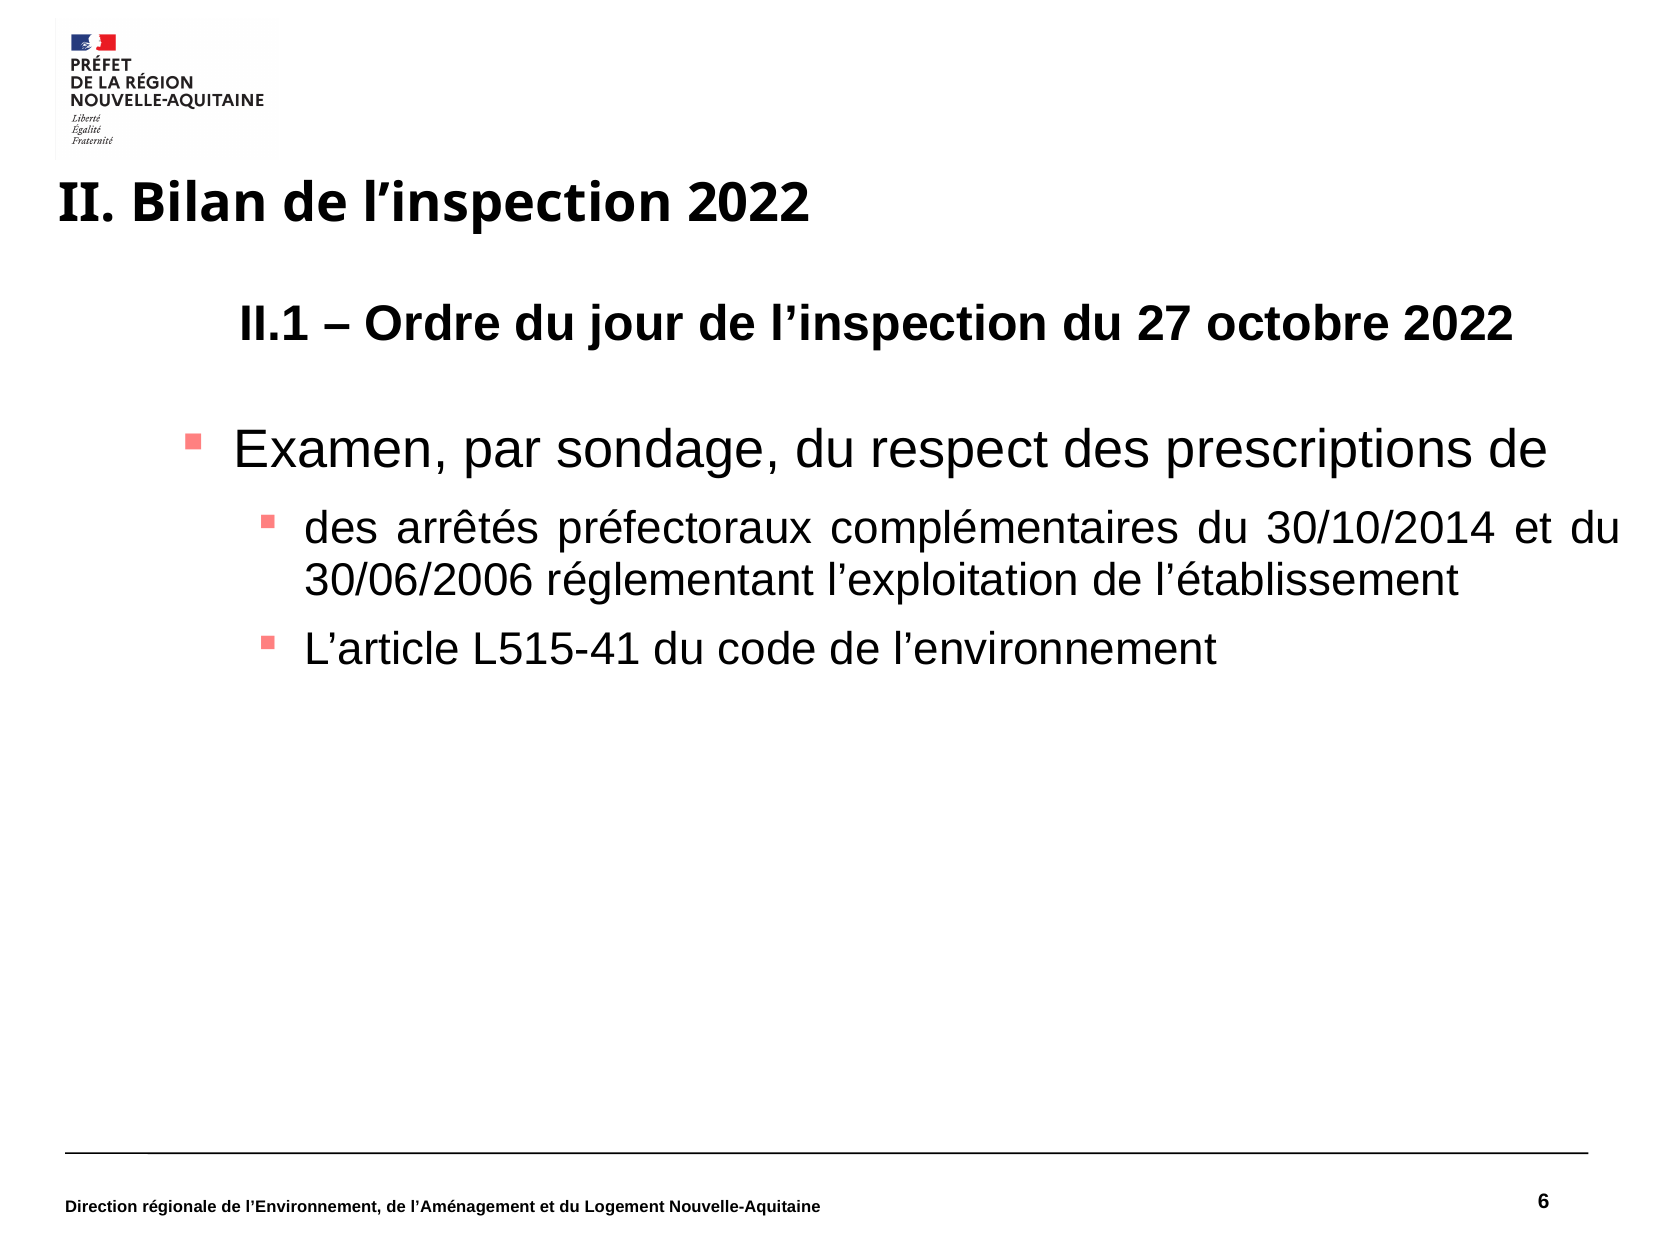

II. Bilan de l’inspection 2022
# II.1 – Ordre du jour de l’inspection du 27 octobre 2022
Examen, par sondage, du respect des prescriptions de
des arrêtés préfectoraux complémentaires du 30/10/2014 et du 30/06/2006 réglementant l’exploitation de l’établissement
L’article L515-41 du code de l’environnement